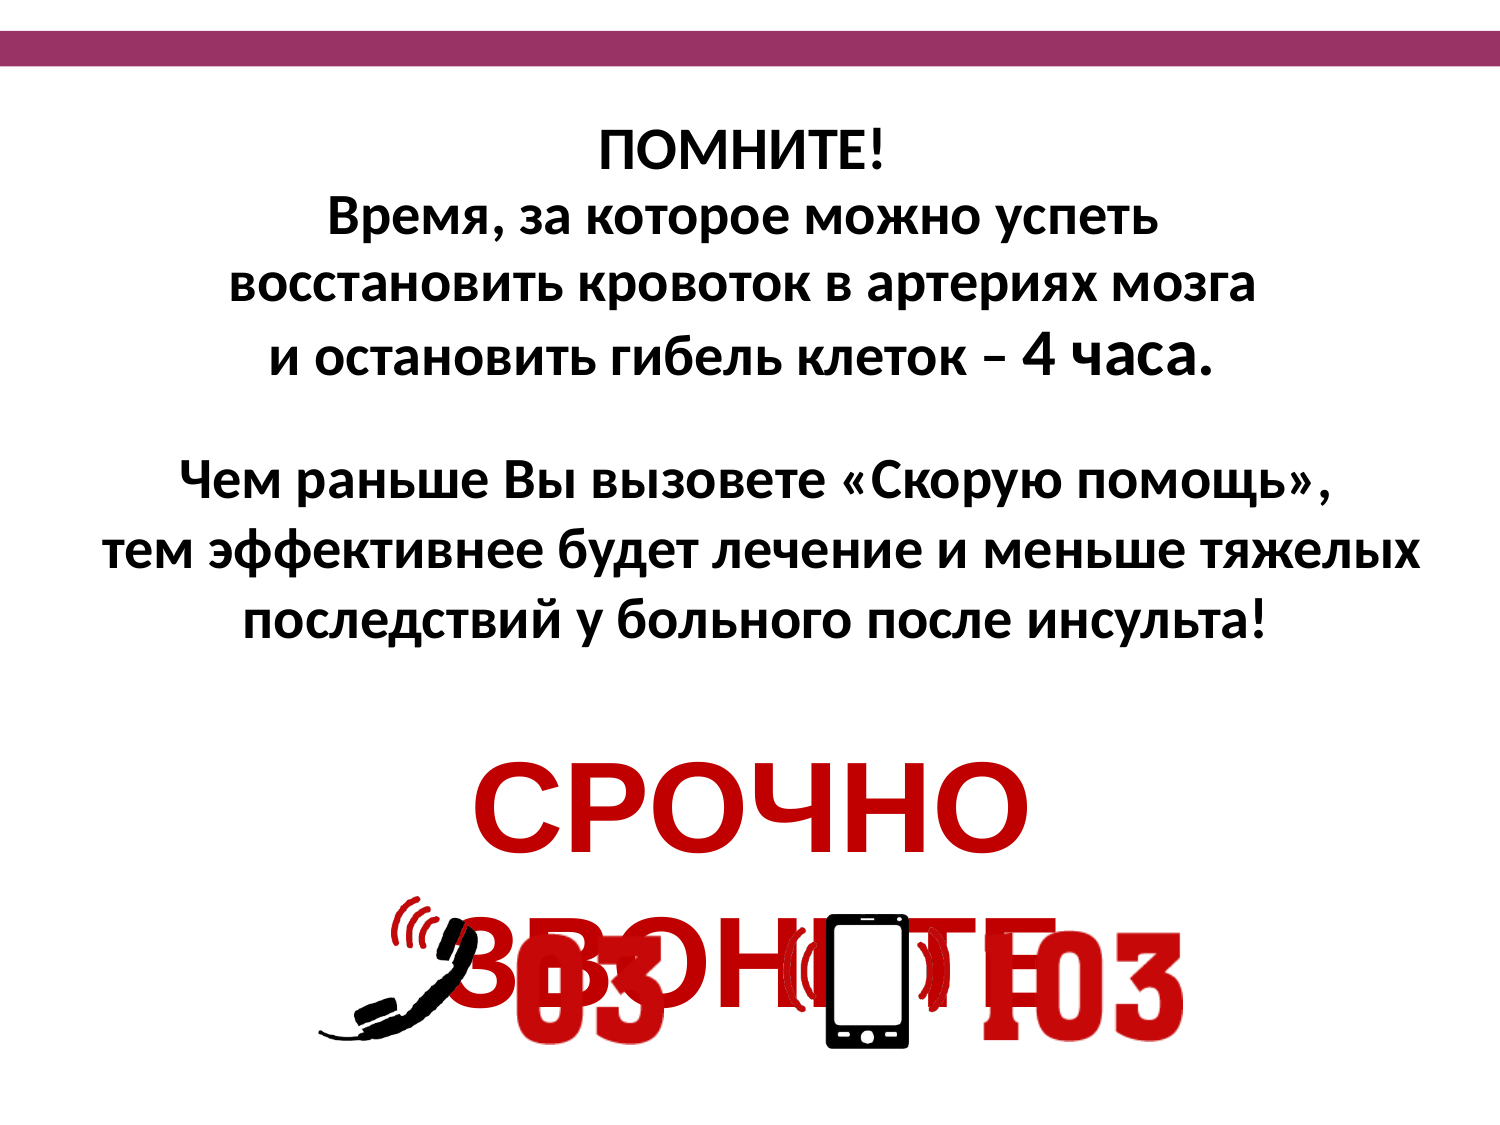

ПОМНИТЕ!
Время, за которое можно успеть
восстановить кровоток в артериях мозга
и остановить гибель клеток – 4 часа.
Чем раньше Вы вызовете «Скорую помощь»,
 тем эффективнее будет лечение и меньше тяжелых последствий у больного после инсульта!
СРОЧНО ЗВОНИТЕ